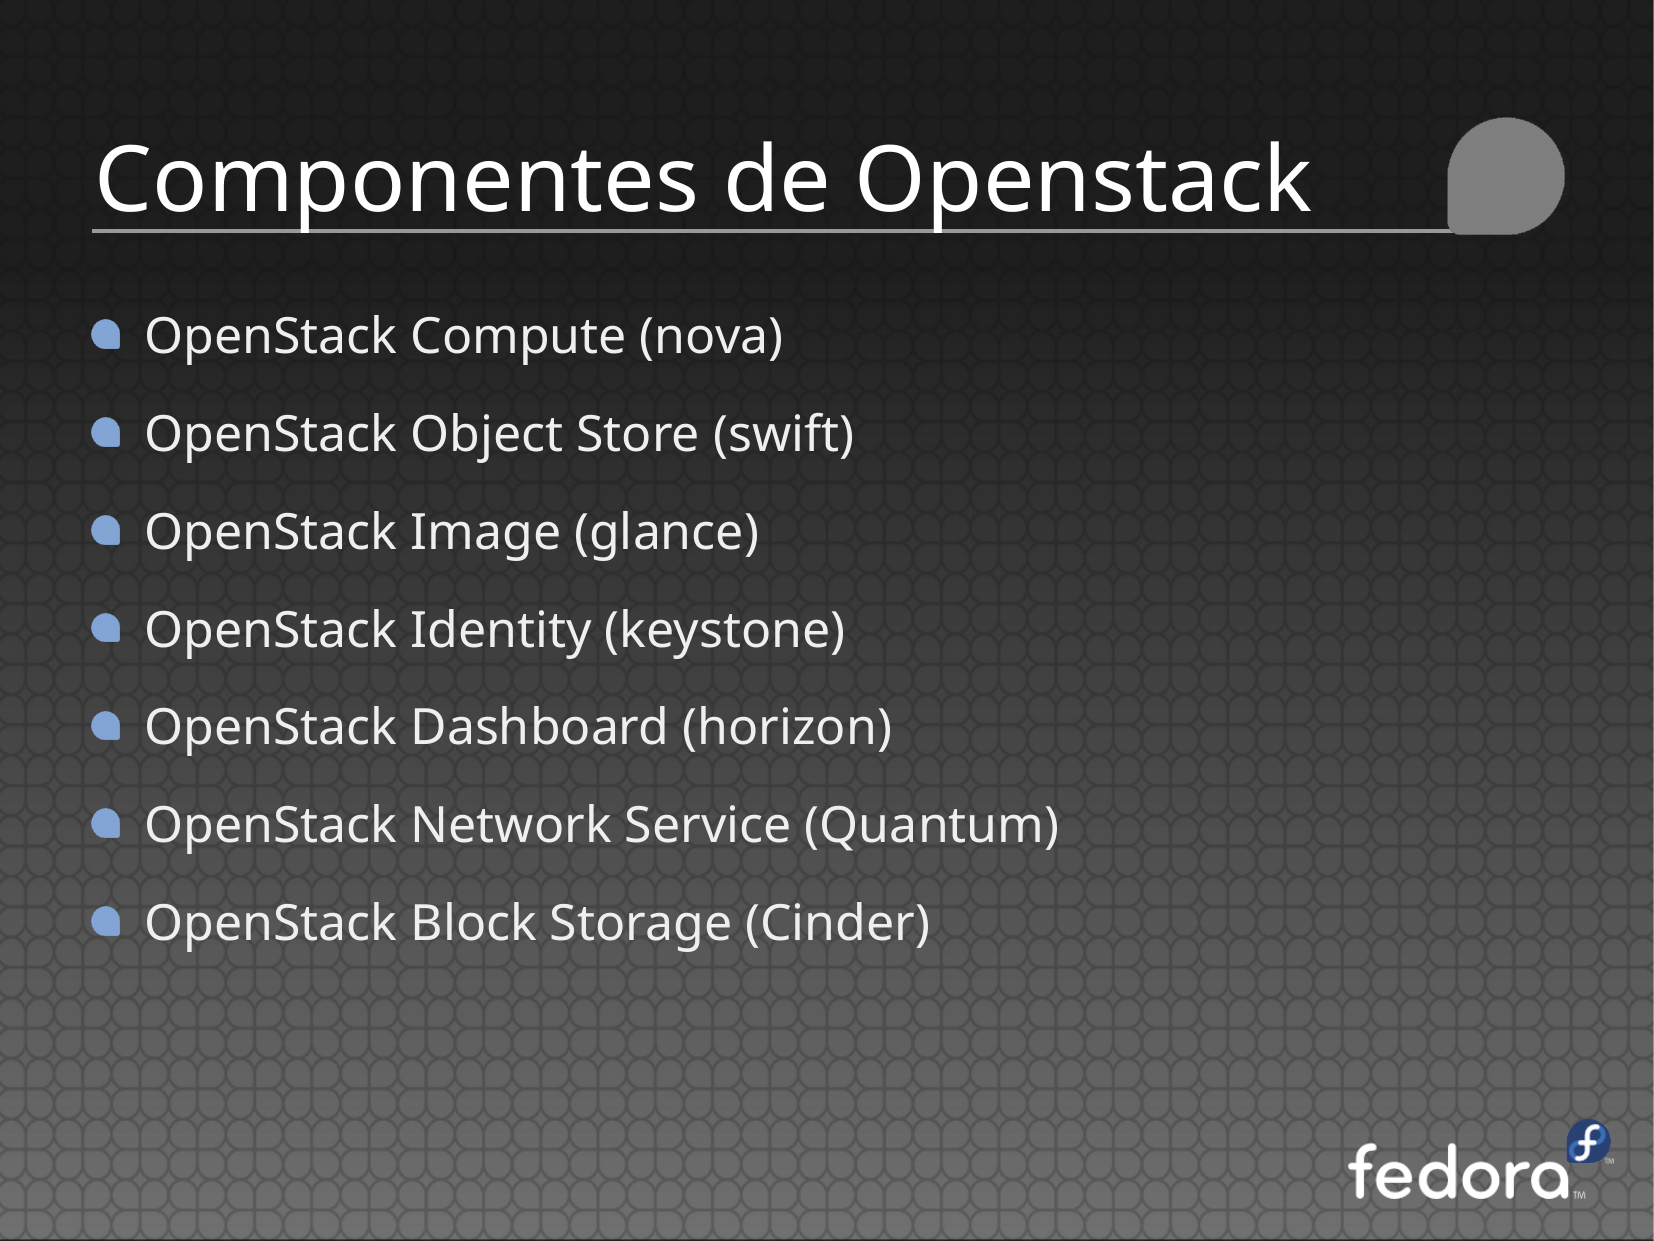

# Componentes de Openstack
OpenStack Compute (nova)
OpenStack Object Store (swift)
OpenStack Image (glance)
OpenStack Identity (keystone)
OpenStack Dashboard (horizon)
OpenStack Network Service (Quantum)
OpenStack Block Storage (Cinder)